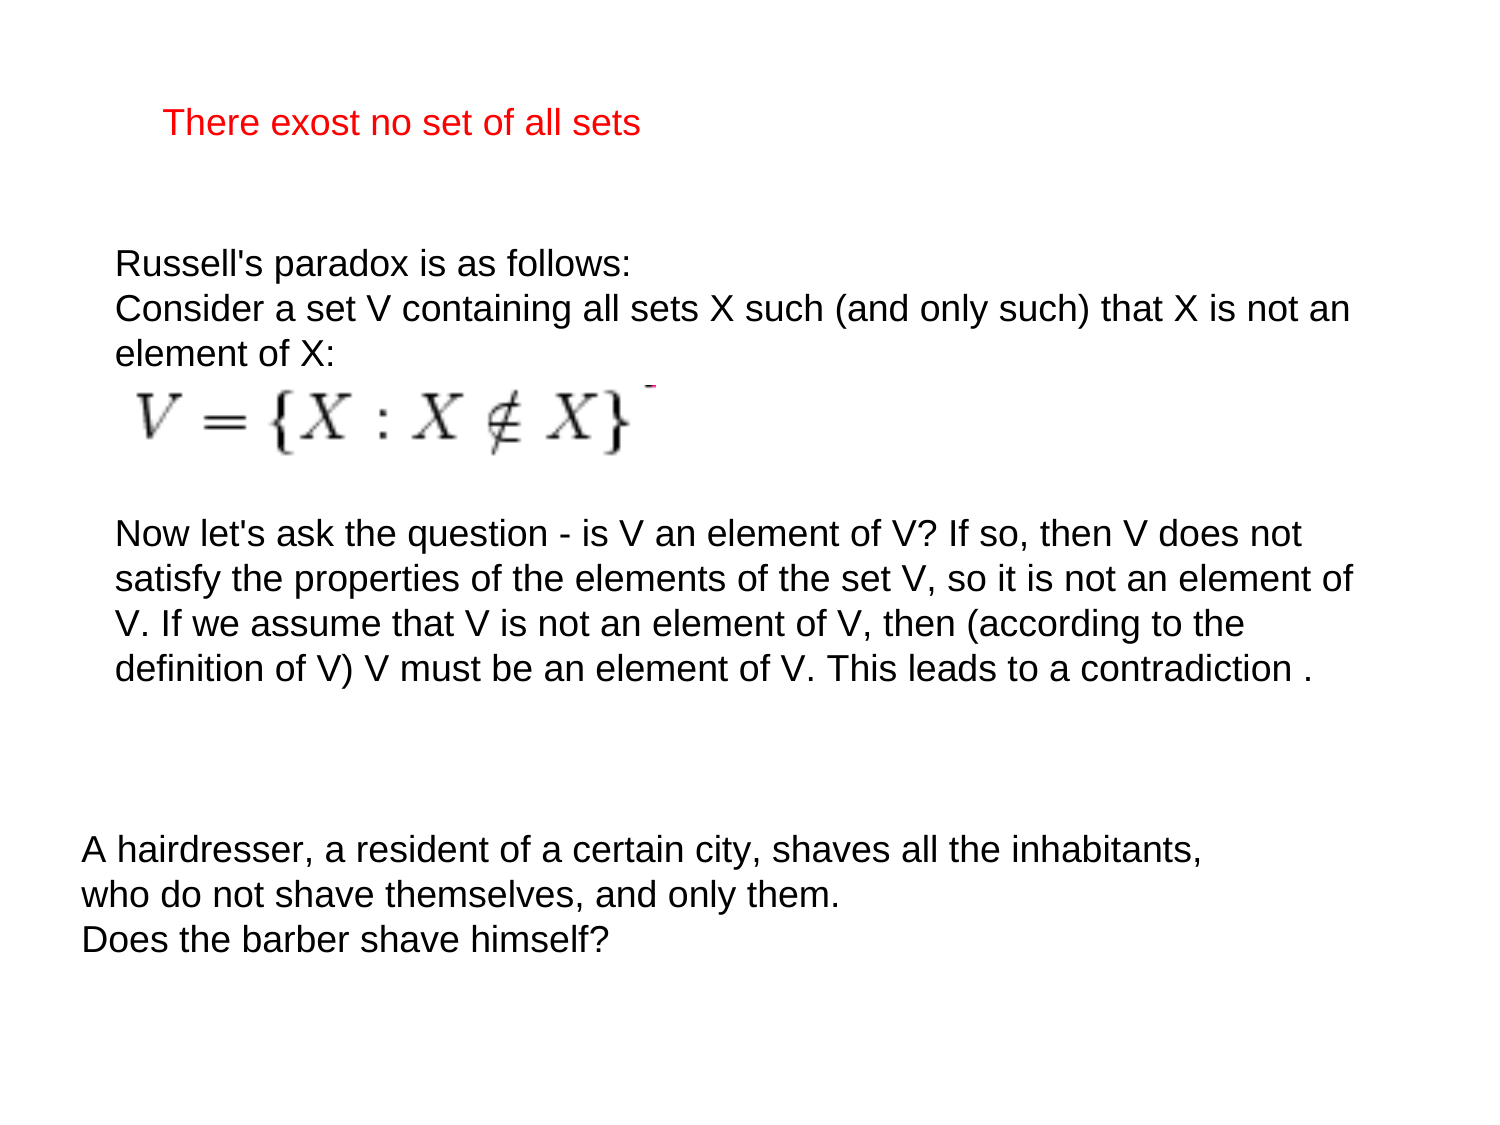

There exost no set of all sets
Russell's paradox is as follows:
Consider a set V containing all sets X such (and only such) that X is not an element of X:
Now let's ask the question - is V an element of V? If so, then V does not satisfy the properties of the elements of the set V, so it is not an element of V. If we assume that V is not an element of V, then (according to the definition of V) V must be an element of V. This leads to a contradiction .
A hairdresser, a resident of a certain city, shaves all the inhabitants,
who do not shave themselves, and only them.
Does the barber shave himself?